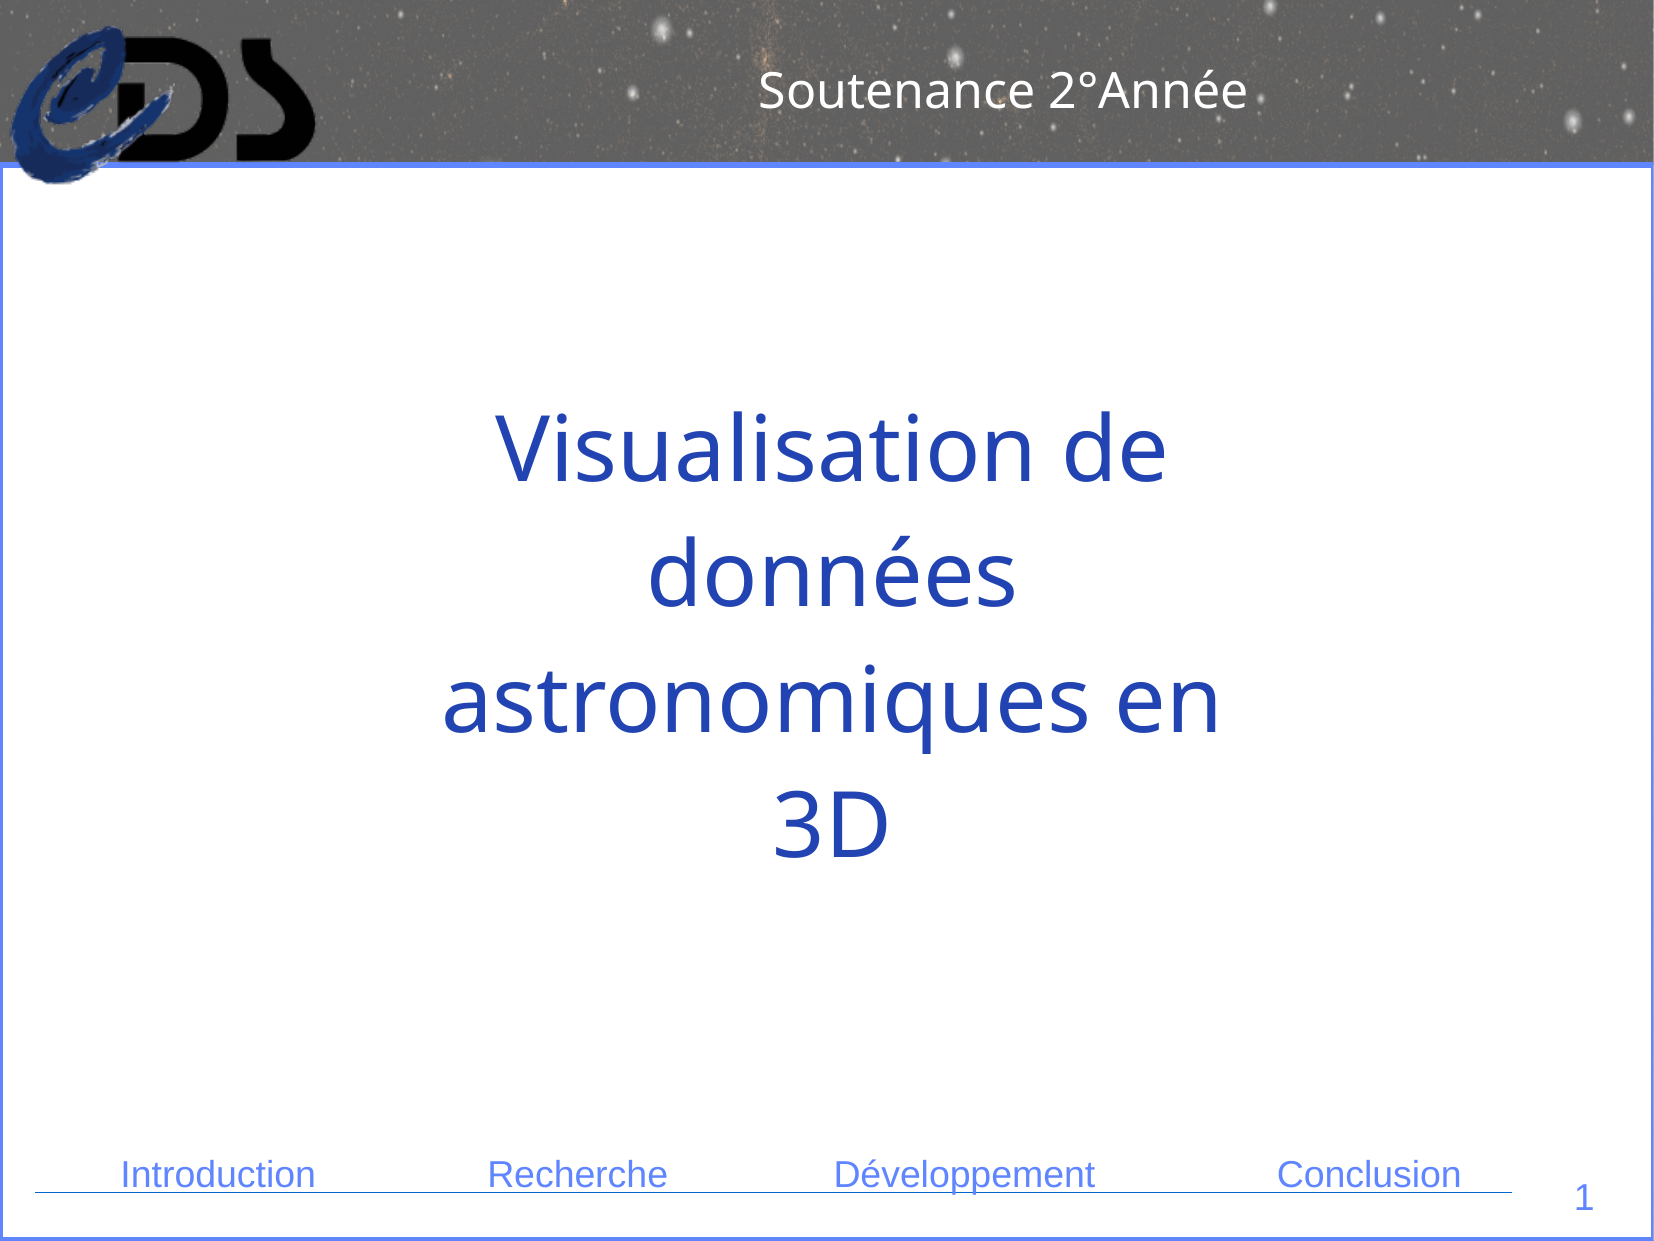

Soutenance 2°Année
Visualisation de données astronomiques en 3D
Introduction
Recherche
Développement
Conclusion
1